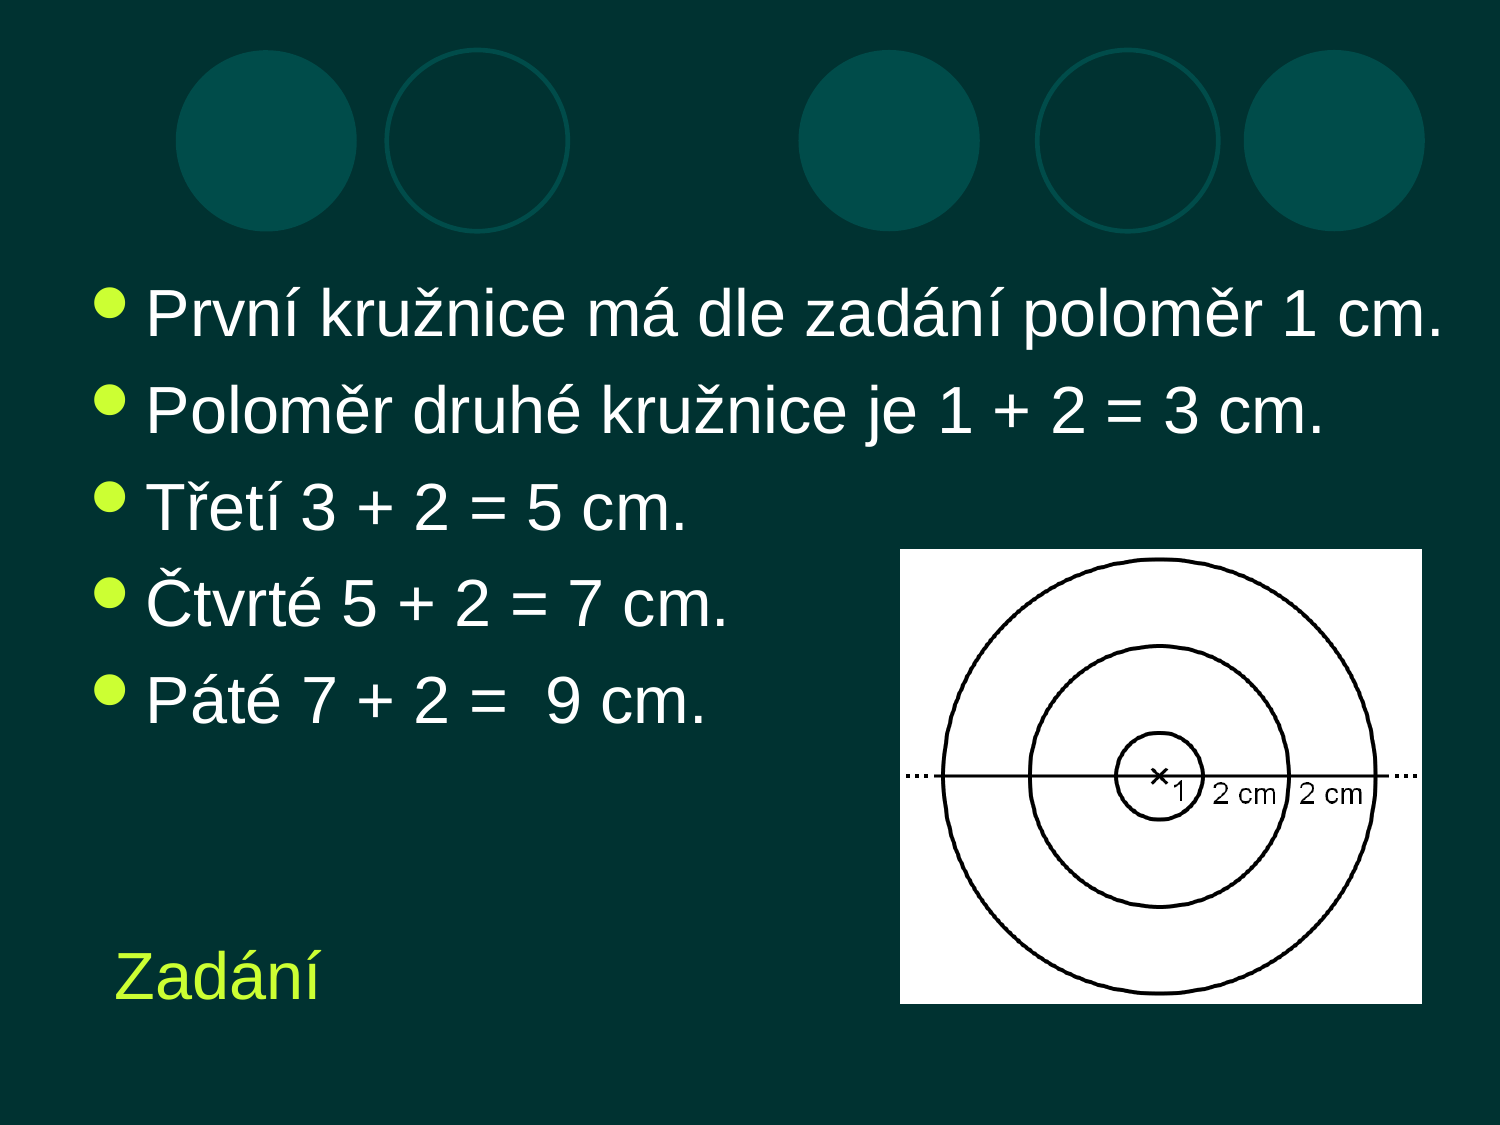

# První kružnice má dle zadání poloměr 1 cm.
Poloměr druhé kružnice je 1 + 2 = 3 cm.
Třetí 3 + 2 = 5 cm.
Čtvrté 5 + 2 = 7 cm.
Páté 7 + 2 = 9 cm.
Zadání